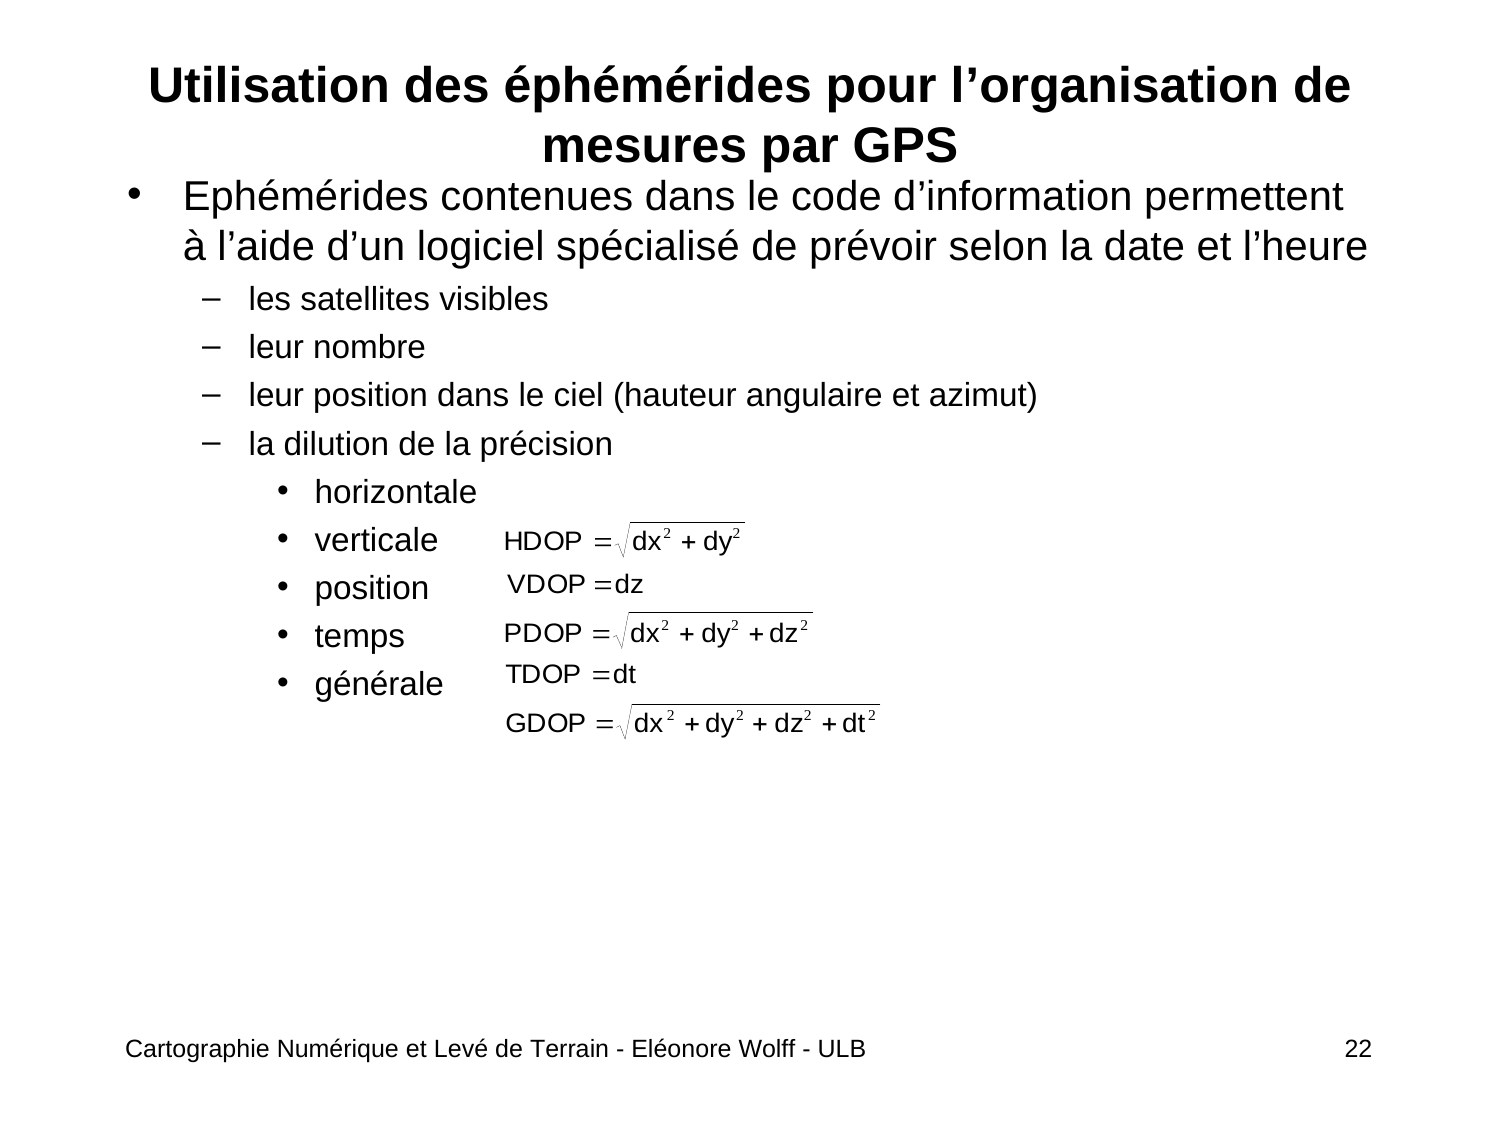

# Utilisation des éphémérides pour l’organisation de mesures par GPS
Ephémérides contenues dans le code d’information permettent à l’aide d’un logiciel spécialisé de prévoir selon la date et l’heure
les satellites visibles
leur nombre
leur position dans le ciel (hauteur angulaire et azimut)‏
la dilution de la précision
horizontale
verticale
position
temps
générale
Cartographie Numérique et Levé de Terrain - Eléonore Wolff - ULB